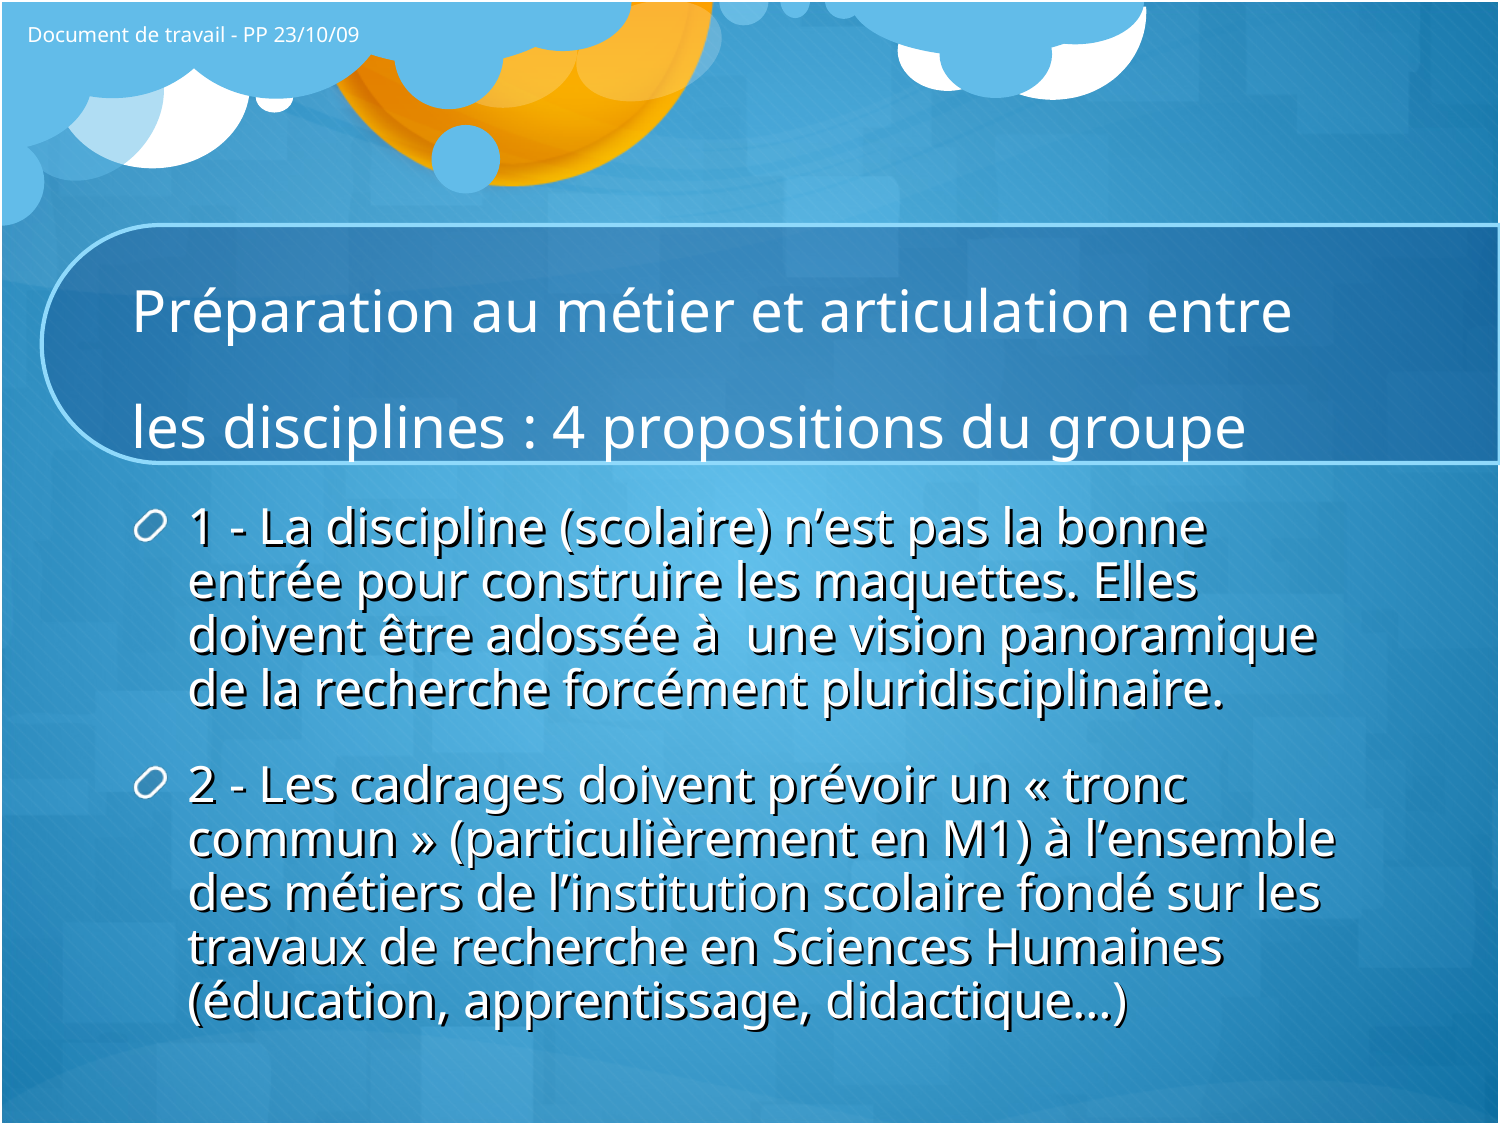

Document de travail - PP 23/10/09
Préparation au métier et articulation entre les disciplines : 4 propositions du groupe
1 - La discipline (scolaire) n’est pas la bonne entrée pour construire les maquettes. Elles doivent être adossée à une vision panoramique de la recherche forcément pluridisciplinaire.
2 - Les cadrages doivent prévoir un « tronc commun » (particulièrement en M1) à l’ensemble des métiers de l’institution scolaire fondé sur les travaux de recherche en Sciences Humaines (éducation, apprentissage, didactique…)